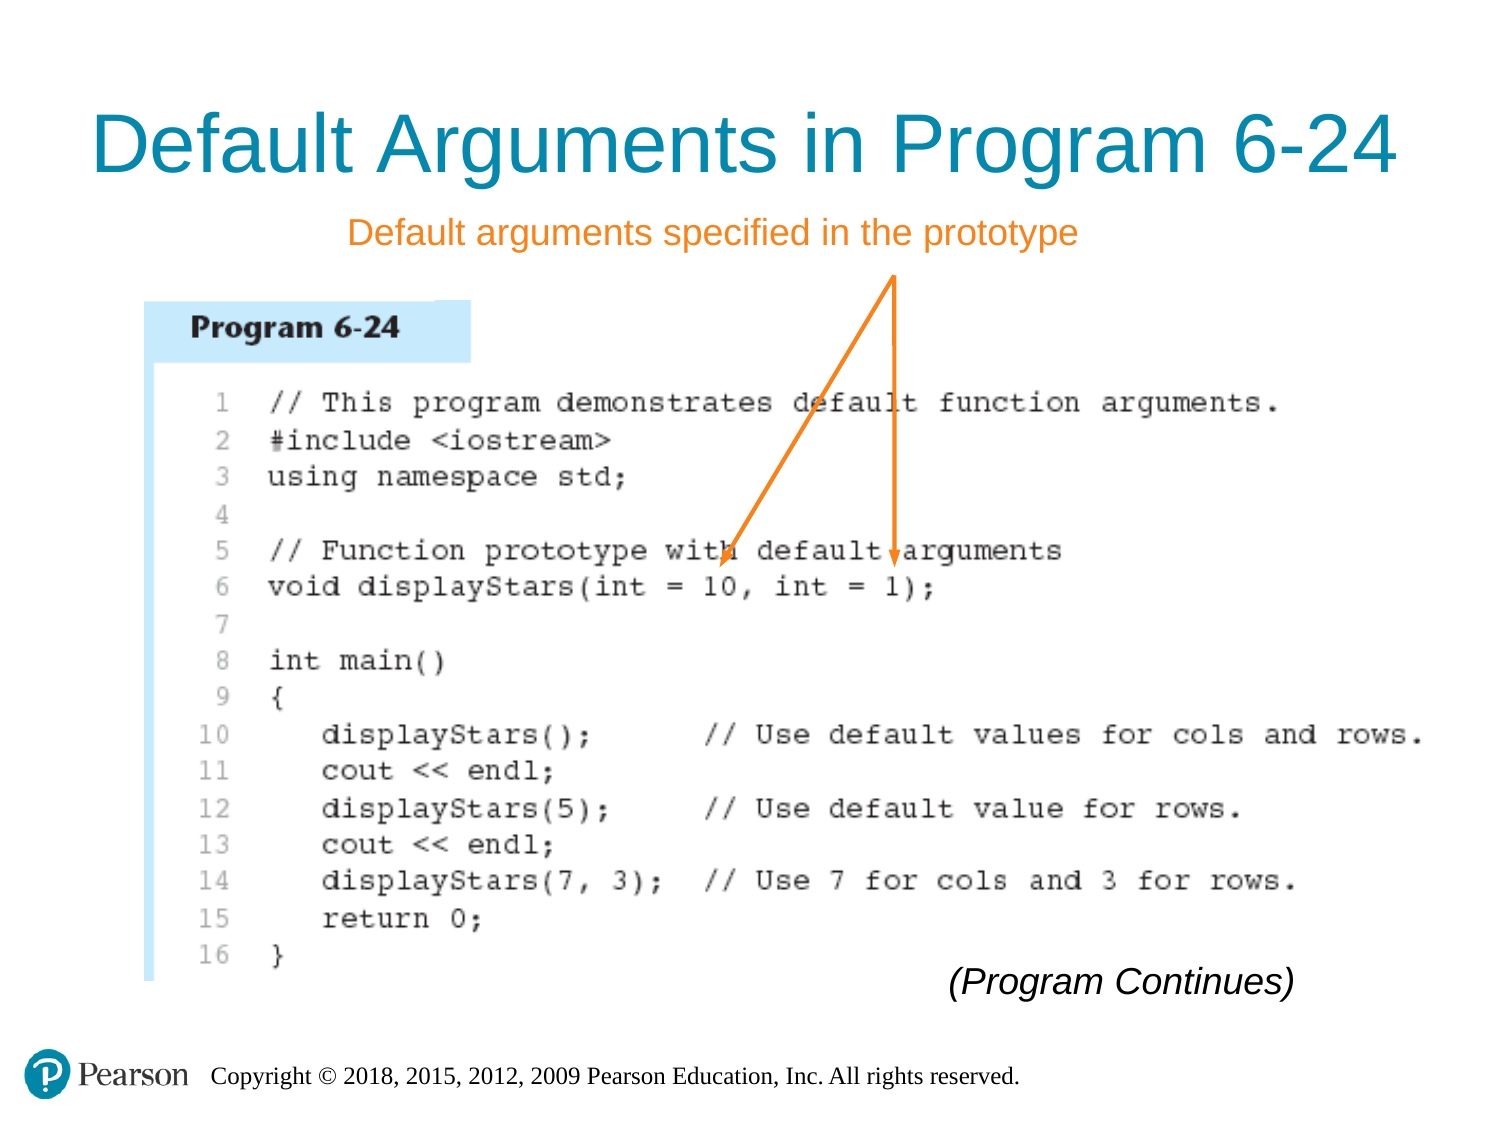

# Default Arguments in Program 6-24
Default arguments specified in the prototype
(Program Continues)